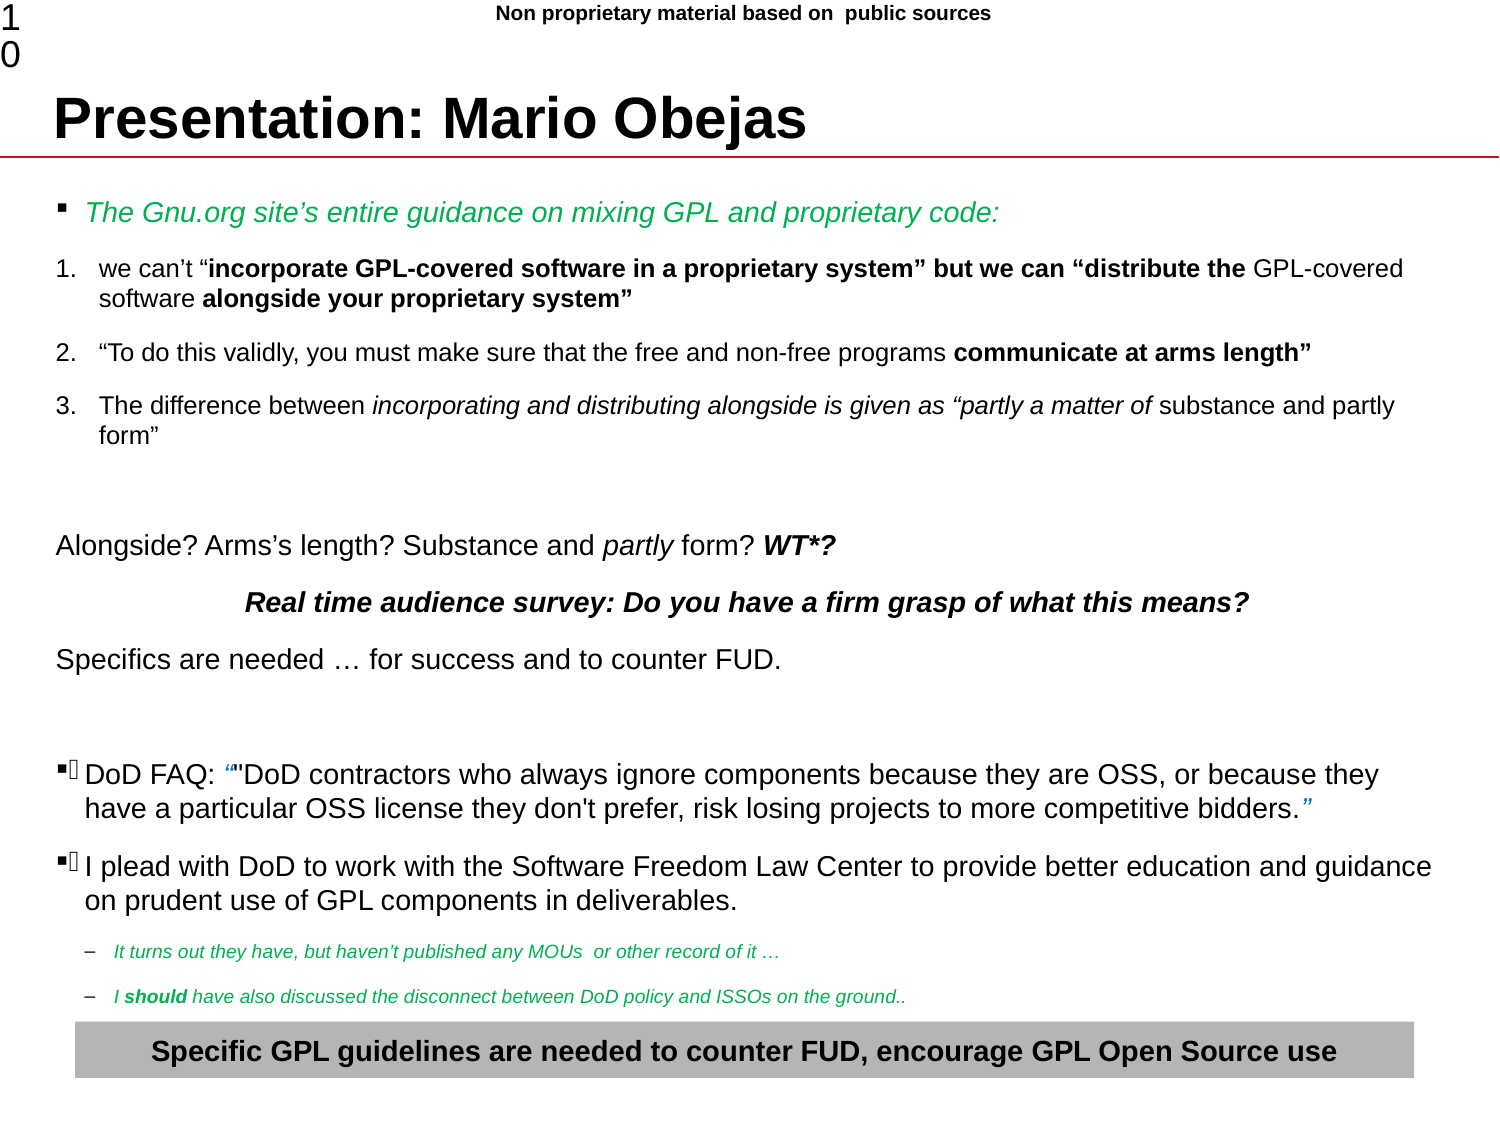

# Presentation: Mario Obejas
The Gnu.org site’s entire guidance on mixing GPL and proprietary code:
we can’t “incorporate GPL-covered software in a proprietary system” but we can “distribute the GPL-covered software alongside your proprietary system”
“To do this validly, you must make sure that the free and non-free programs communicate at arms length”
The difference between incorporating and distributing alongside is given as “partly a matter of substance and partly form”
Alongside? Arms’s length? Substance and partly form? WT*?
Real time audience survey: Do you have a firm grasp of what this means?
Specifics are needed … for success and to counter FUD.
DoD FAQ: “"DoD contractors who always ignore components because they are OSS, or because they have a particular OSS license they don't prefer, risk losing projects to more competitive bidders.”
I plead with DoD to work with the Software Freedom Law Center to provide better education and guidance on prudent use of GPL components in deliverables.
It turns out they have, but haven’t published any MOUs or other record of it …
I should have also discussed the disconnect between DoD policy and ISSOs on the ground..
Specific GPL guidelines are needed to counter FUD, encourage GPL Open Source use